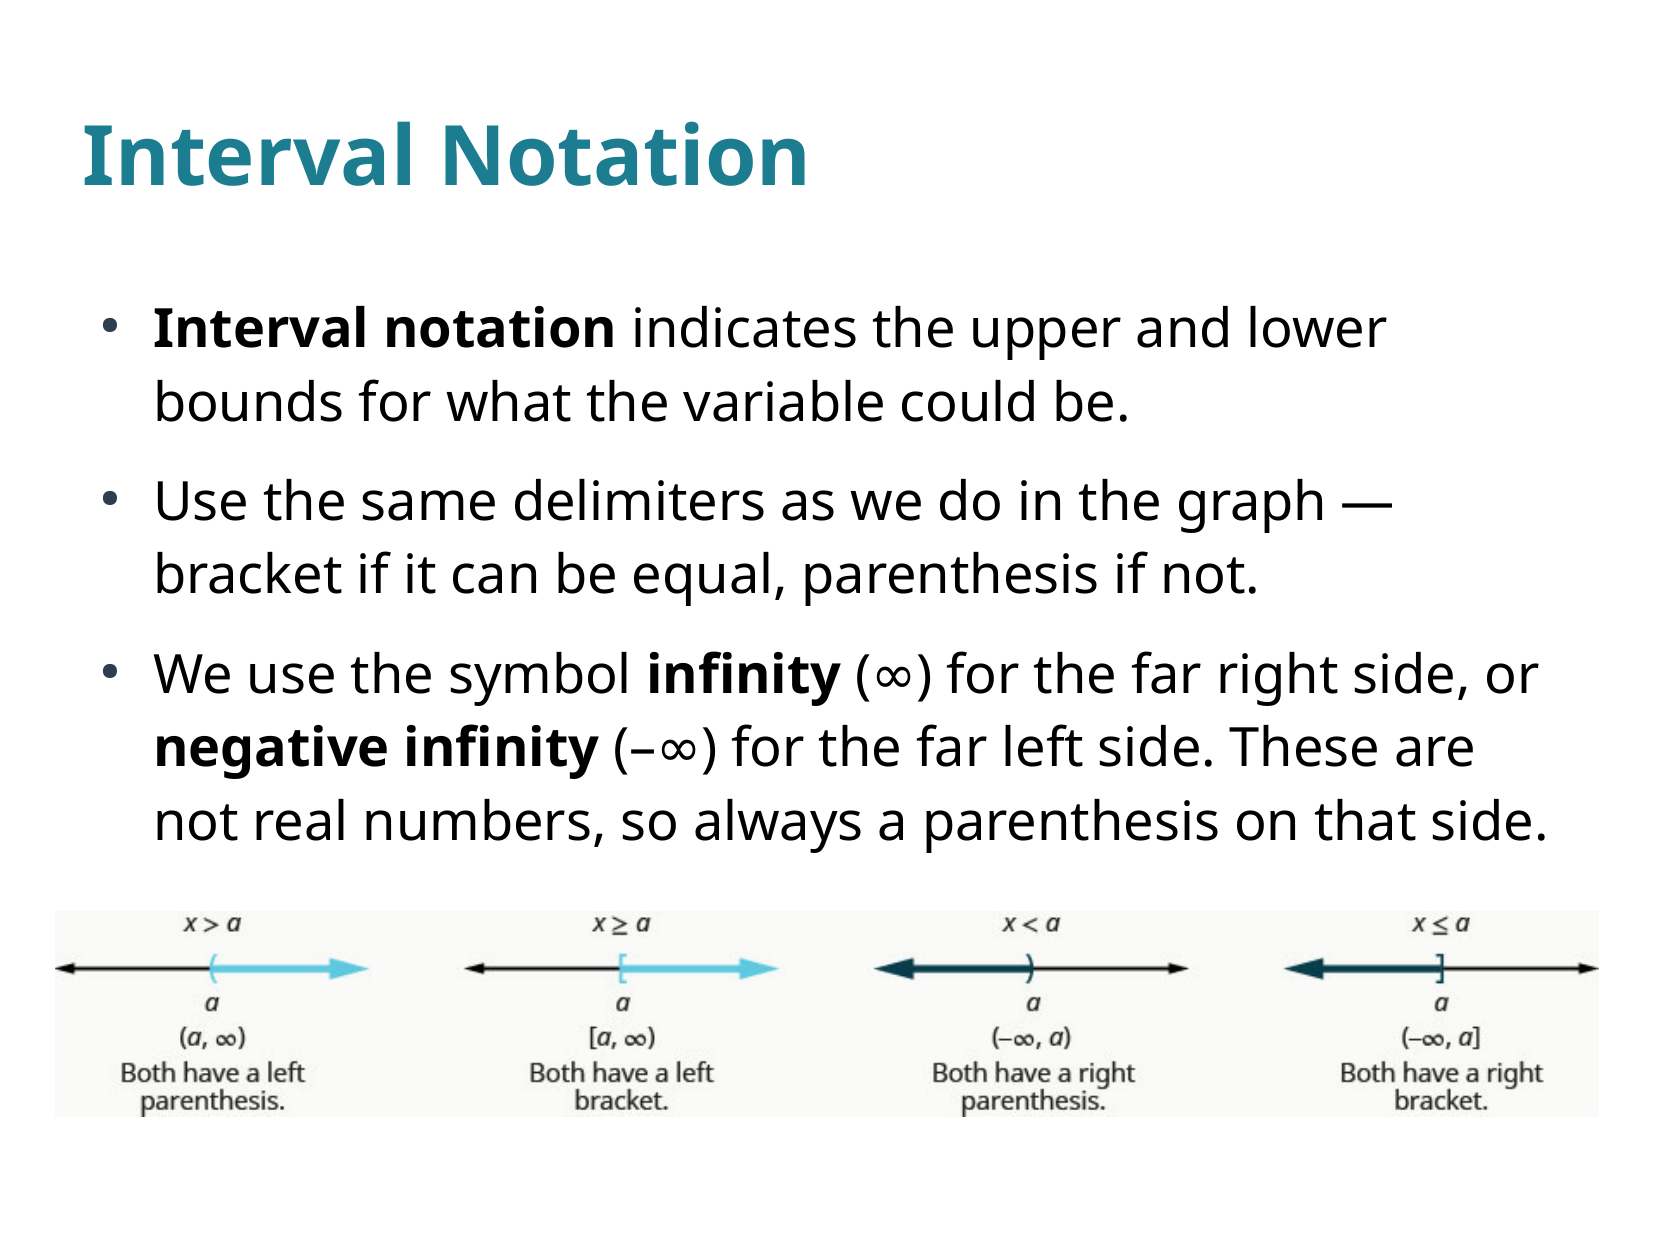

# Interval Notation
Interval notation indicates the upper and lower bounds for what the variable could be.
Use the same delimiters as we do in the graph — bracket if it can be equal, parenthesis if not.
We use the symbol infinity (∞) for the far right side, or negative infinity (–∞) for the far left side. These are not real numbers, so always a parenthesis on that side.